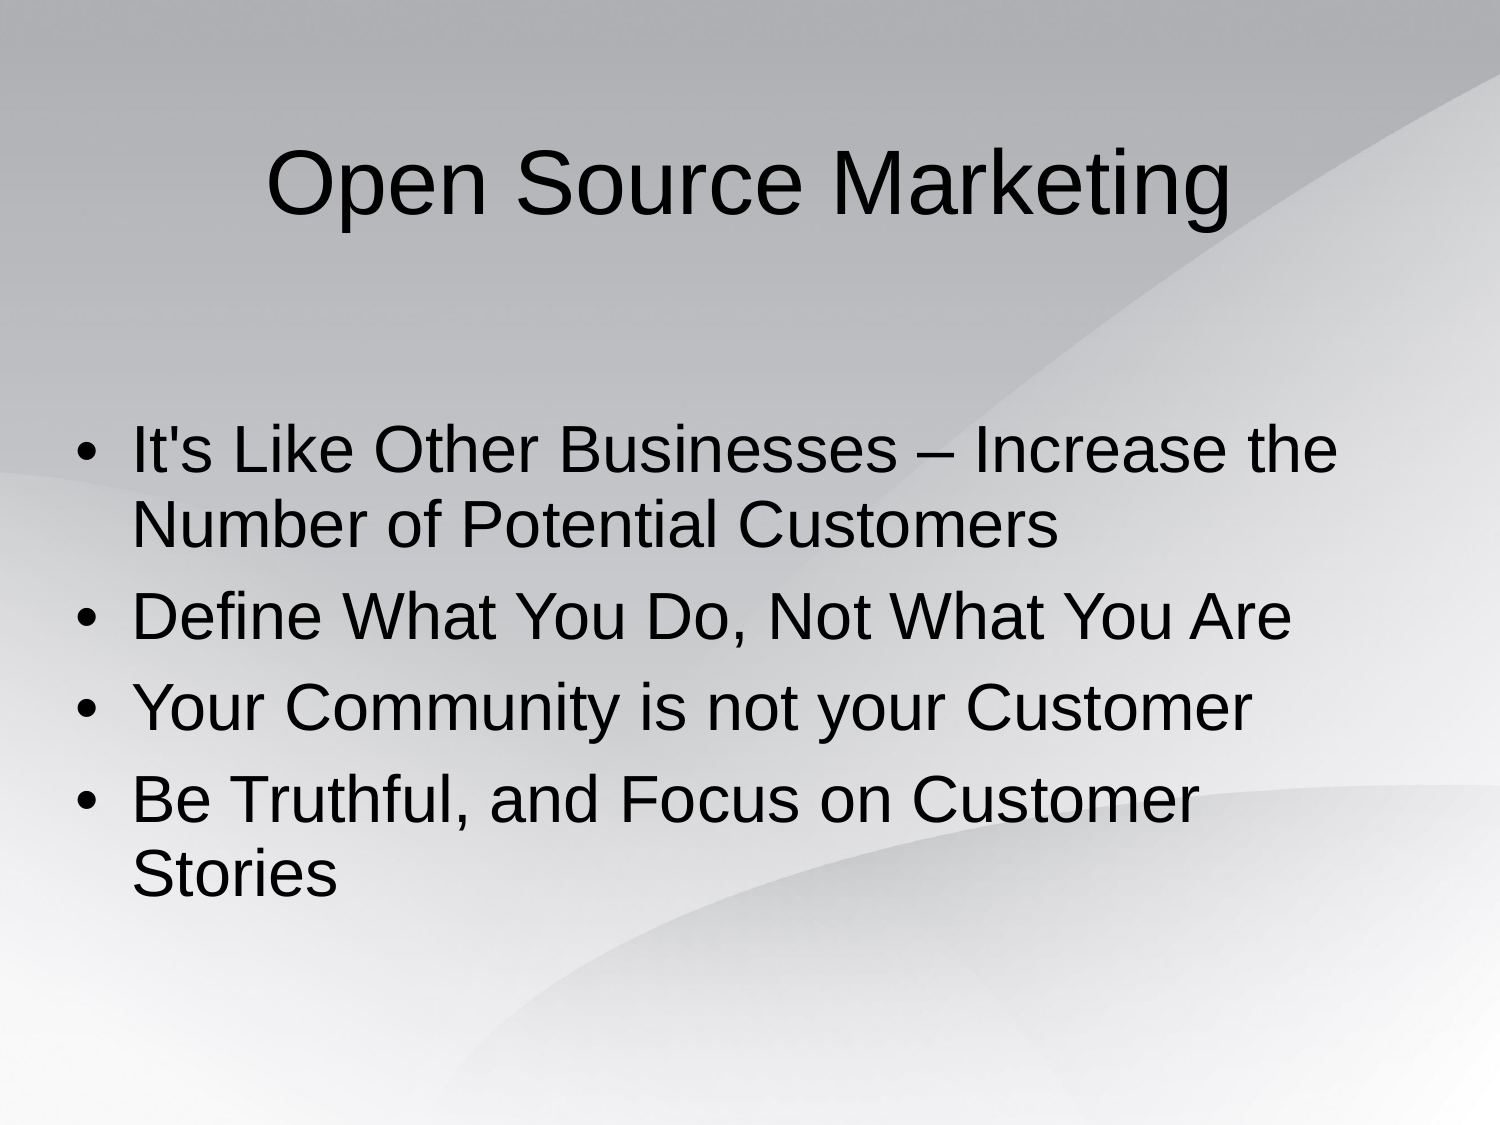

# Open Source Marketing
It's Like Other Businesses – Increase the Number of Potential Customers
Define What You Do, Not What You Are
Your Community is not your Customer
Be Truthful, and Focus on Customer Stories